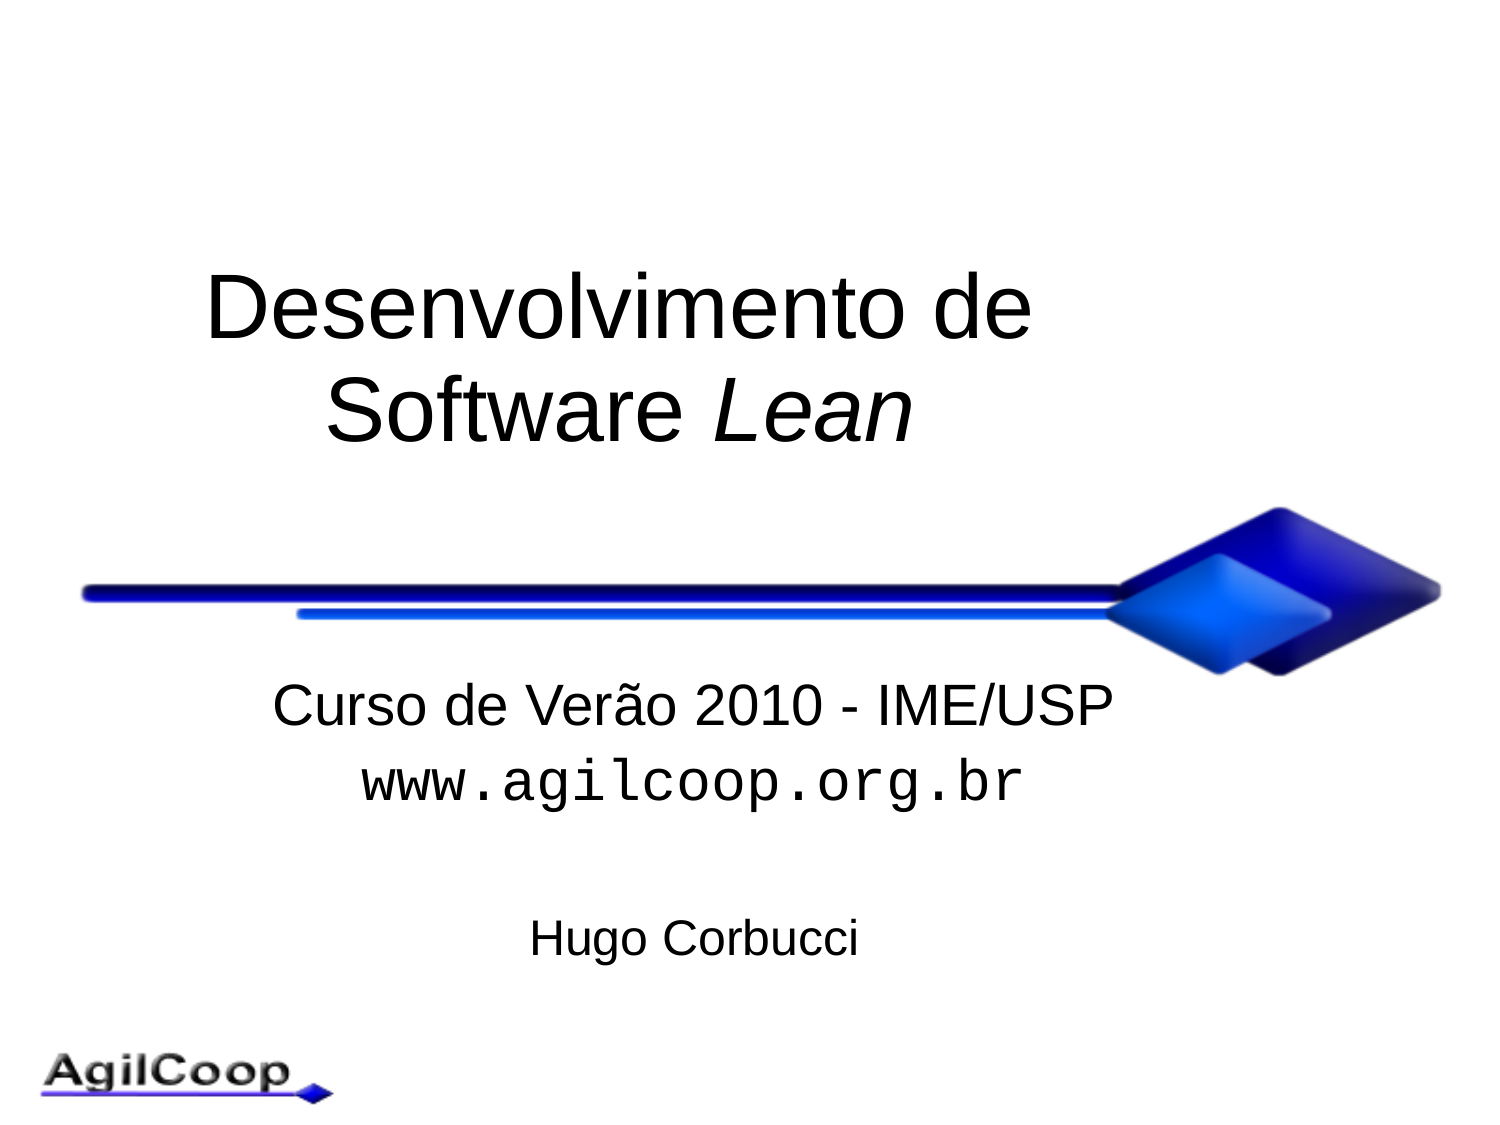

# Desenvolvimento de Software Lean
Curso de Verão 2010 - IME/USP
www.agilcoop.org.br
Hugo Corbucci